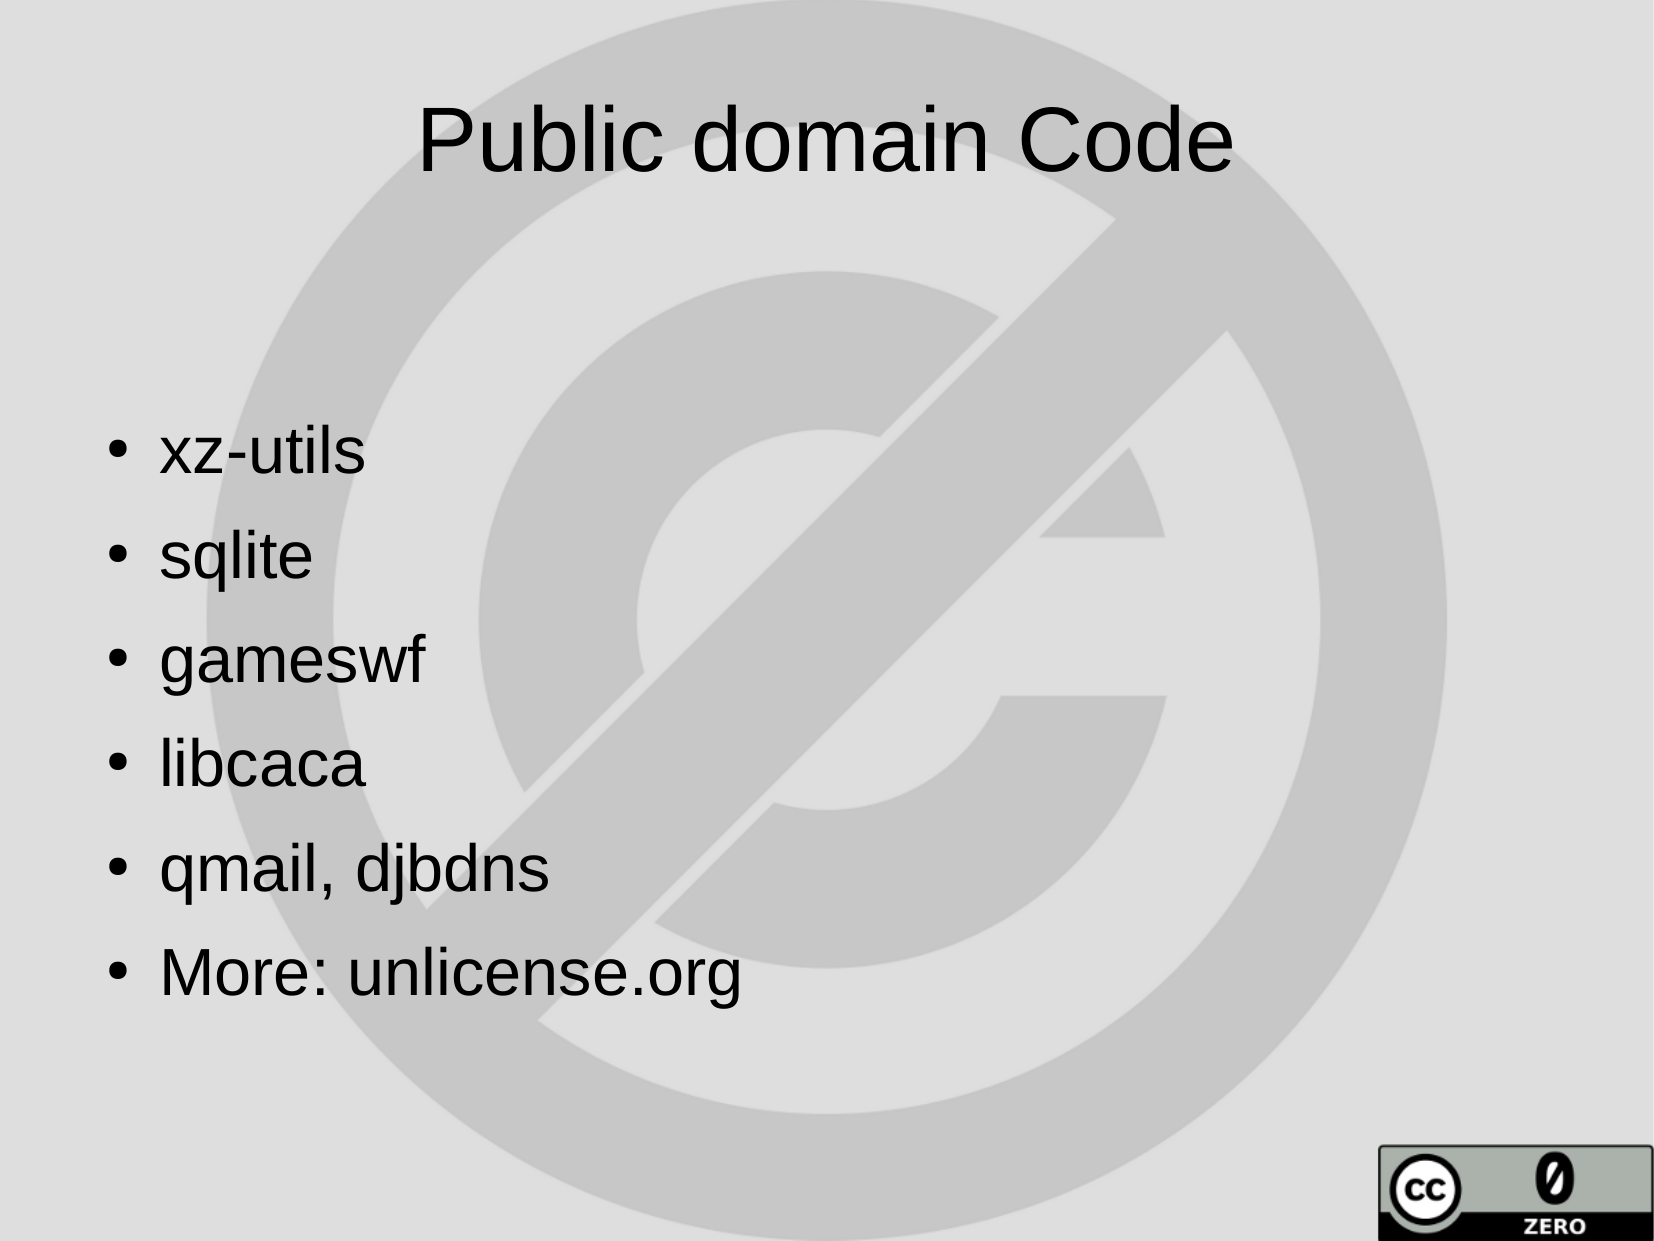

# Public domain Code
xz-utils
sqlite
gameswf
libcaca
qmail, djbdns
More: unlicense.org